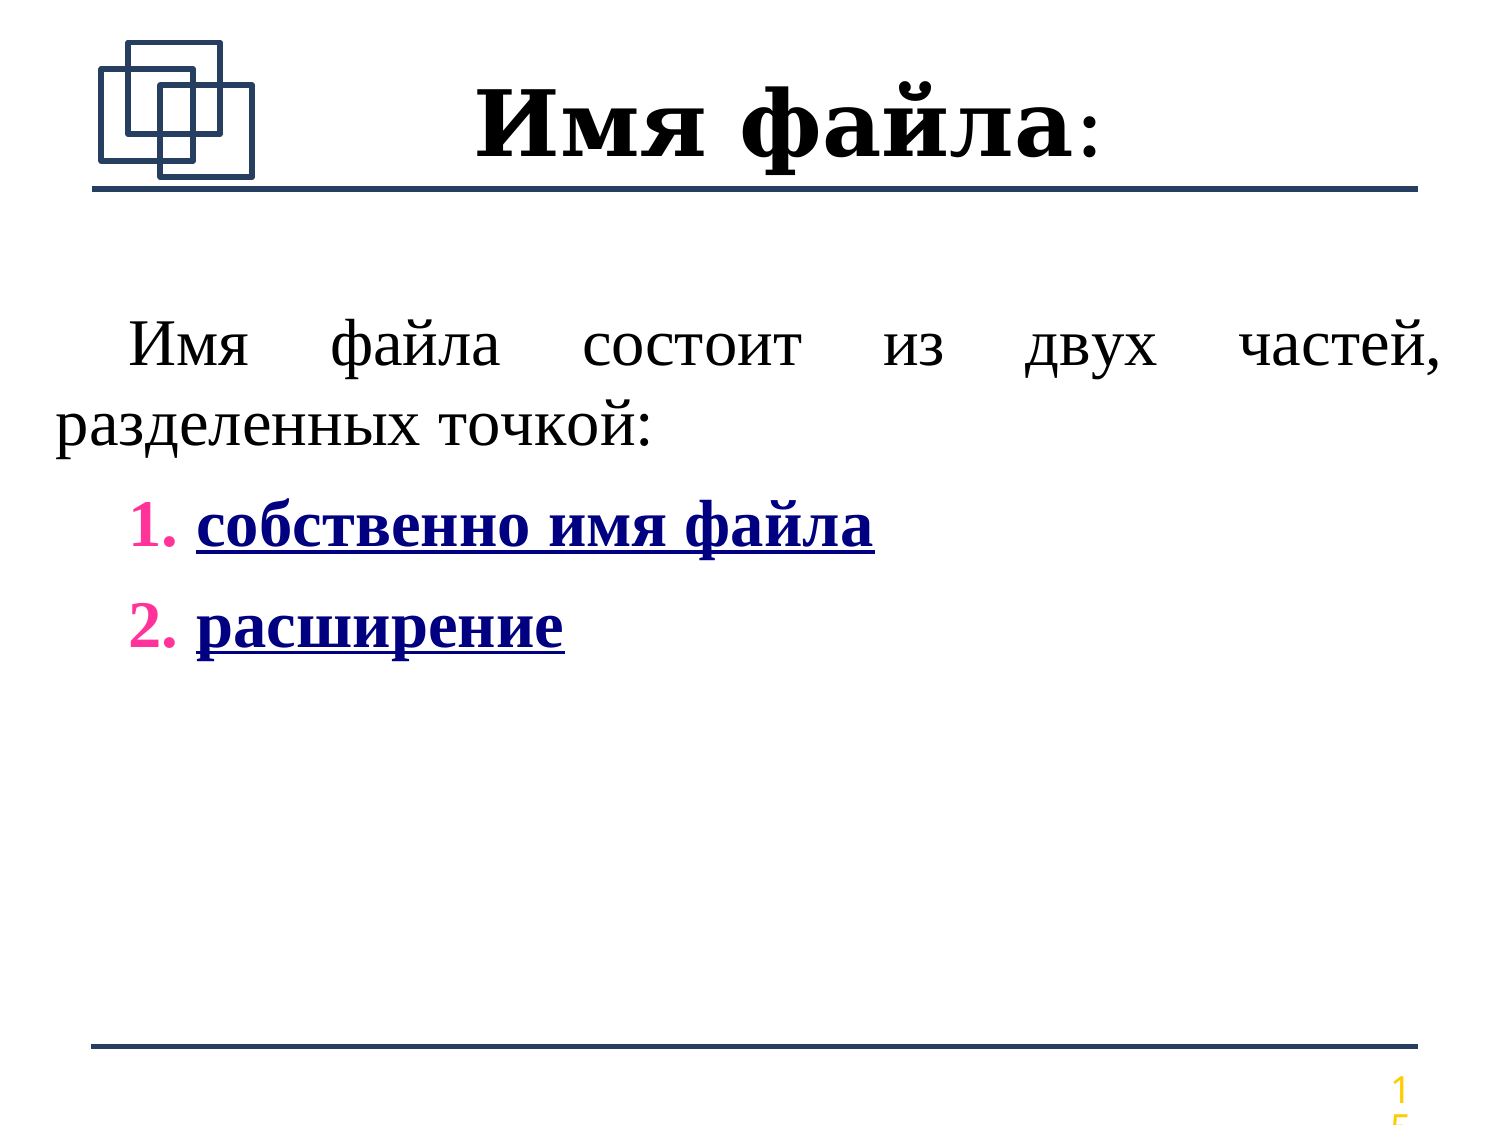

Имя файла:
# Имя файла состоит из двух частей, разделенных точкой:
собственно имя файла
расширение